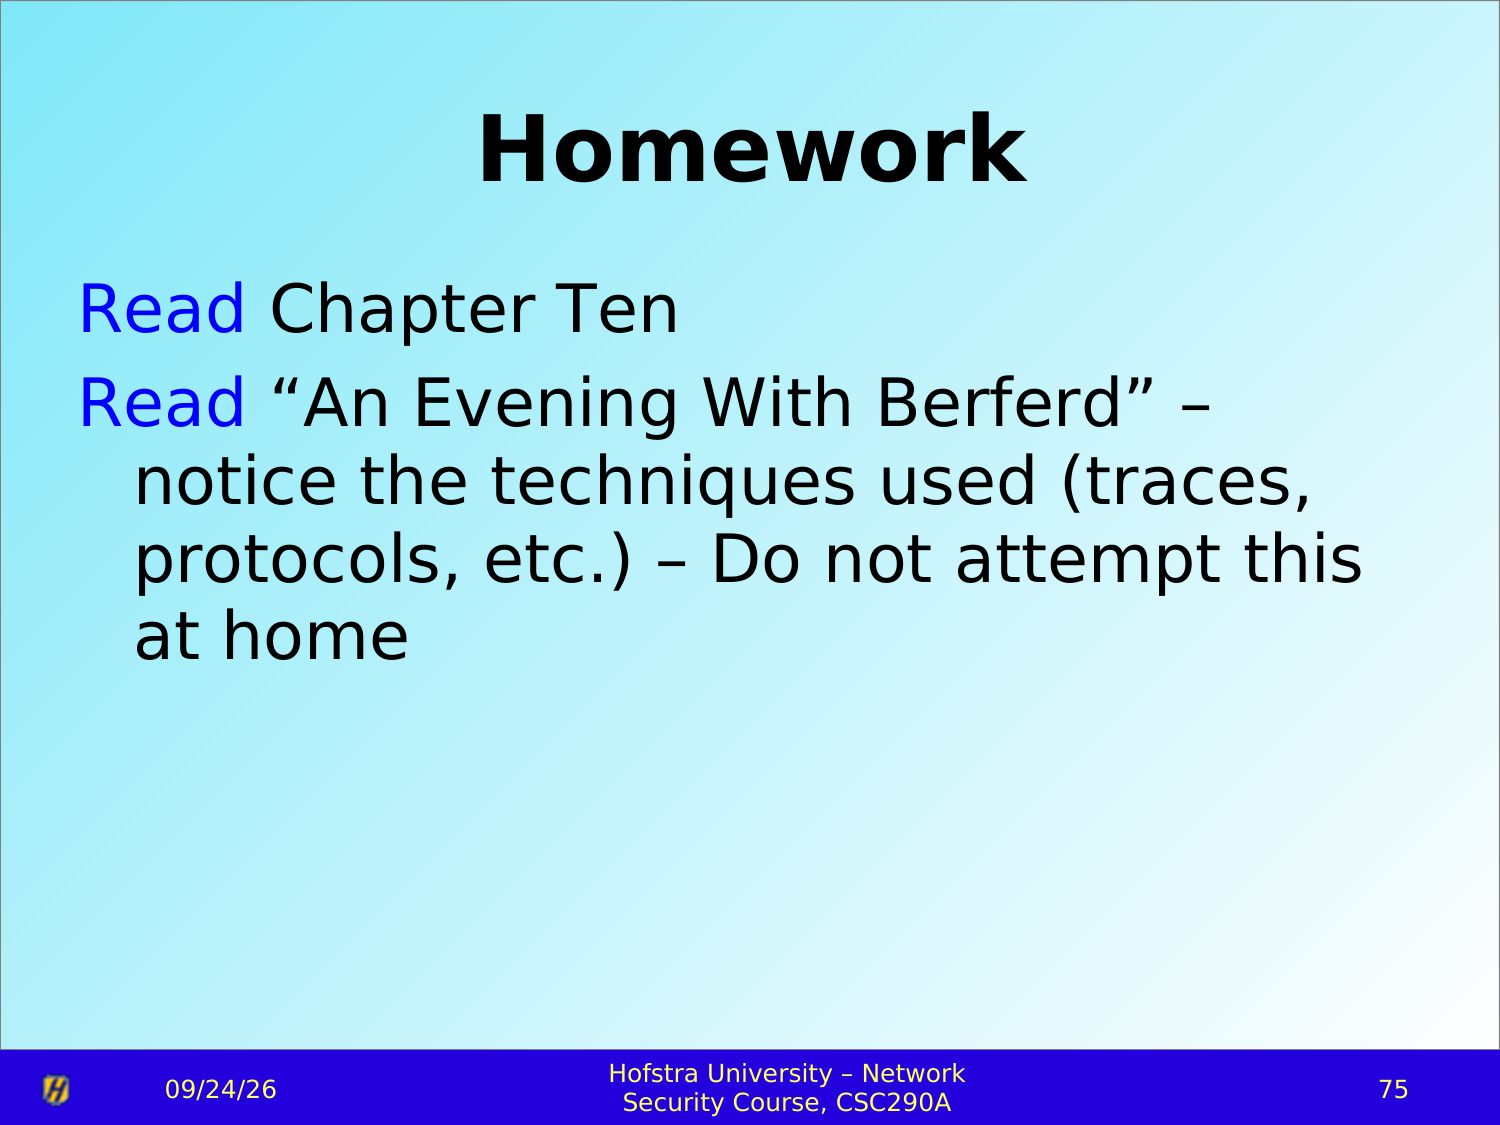

# Homework
Read Chapter Ten
Read “An Evening With Berferd” – notice the techniques used (traces, protocols, etc.) – Do not attempt this at home
75